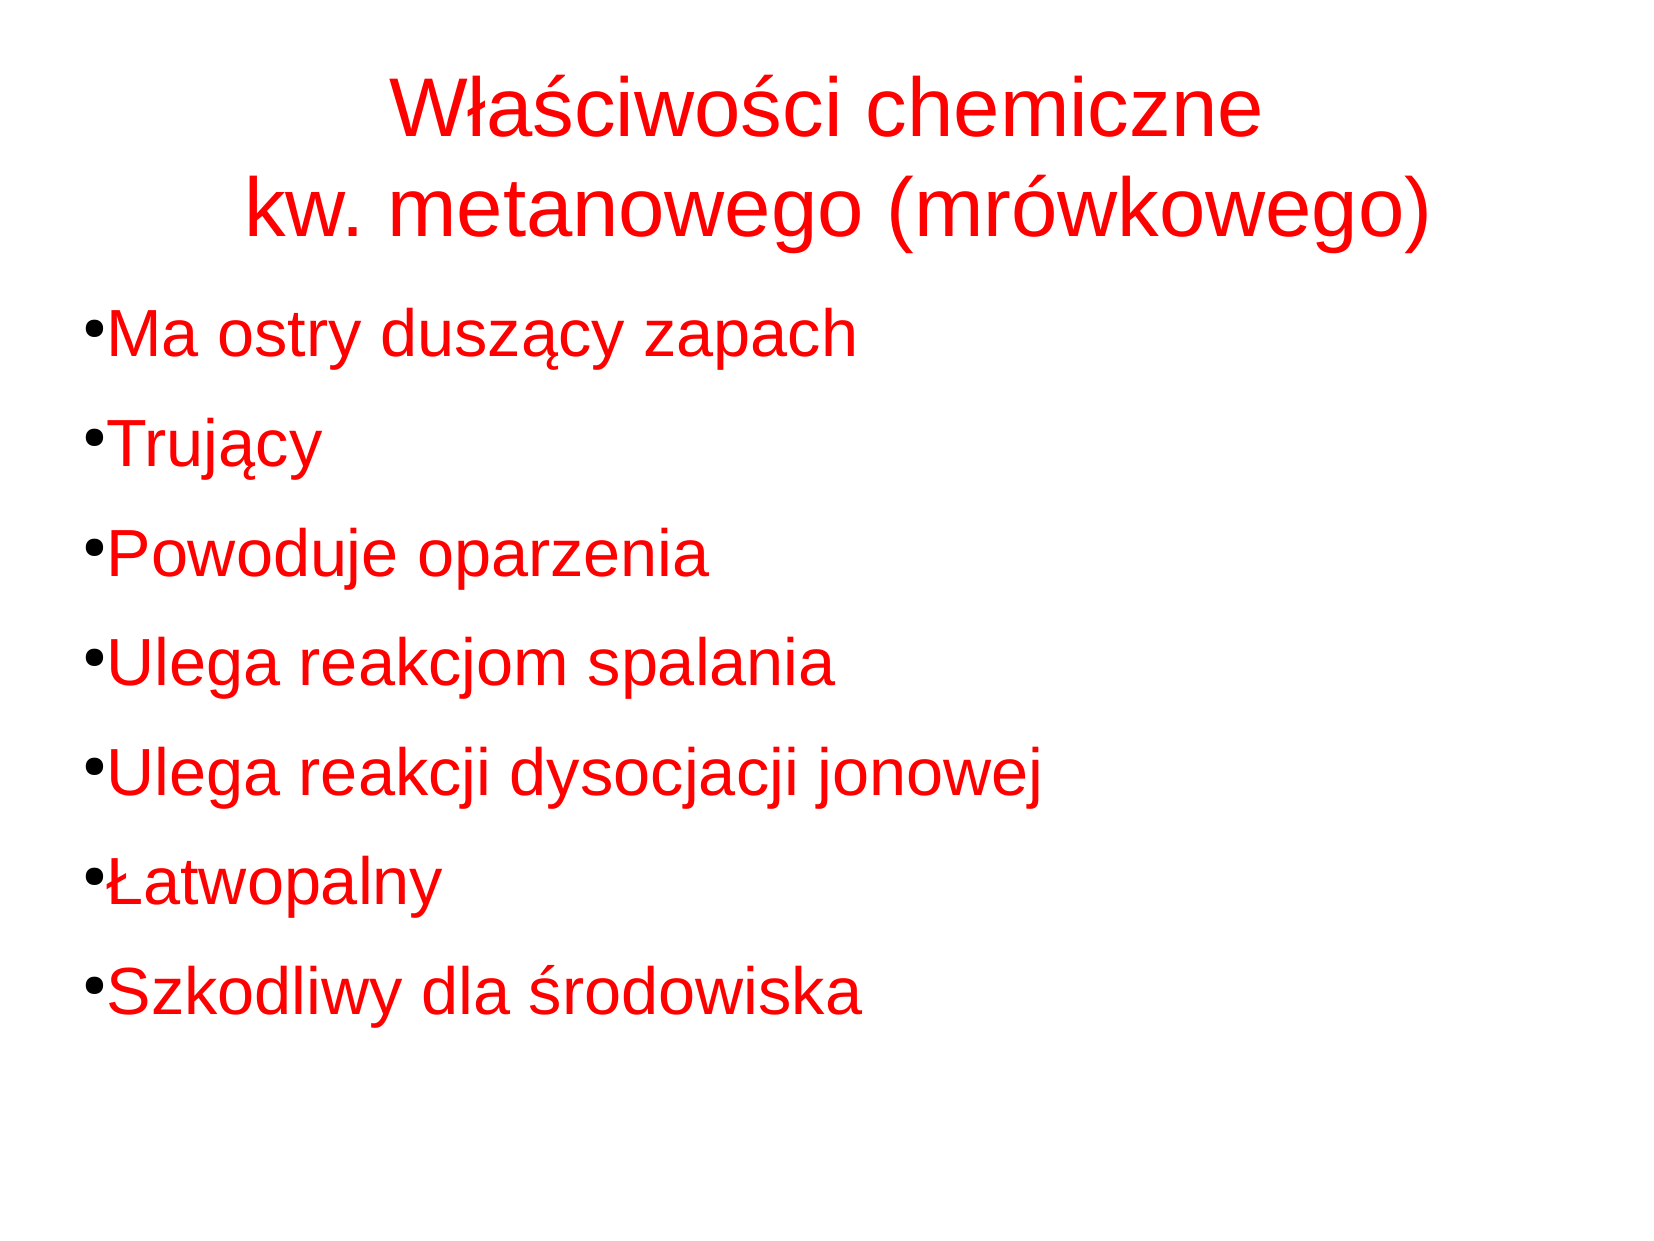

# Właściwości chemiczne kw. metanowego (mrówkowego)
Ma ostry duszący zapach
Trujący
Powoduje oparzenia
Ulega reakcjom spalania
Ulega reakcji dysocjacji jonowej
Łatwopalny
Szkodliwy dla środowiska